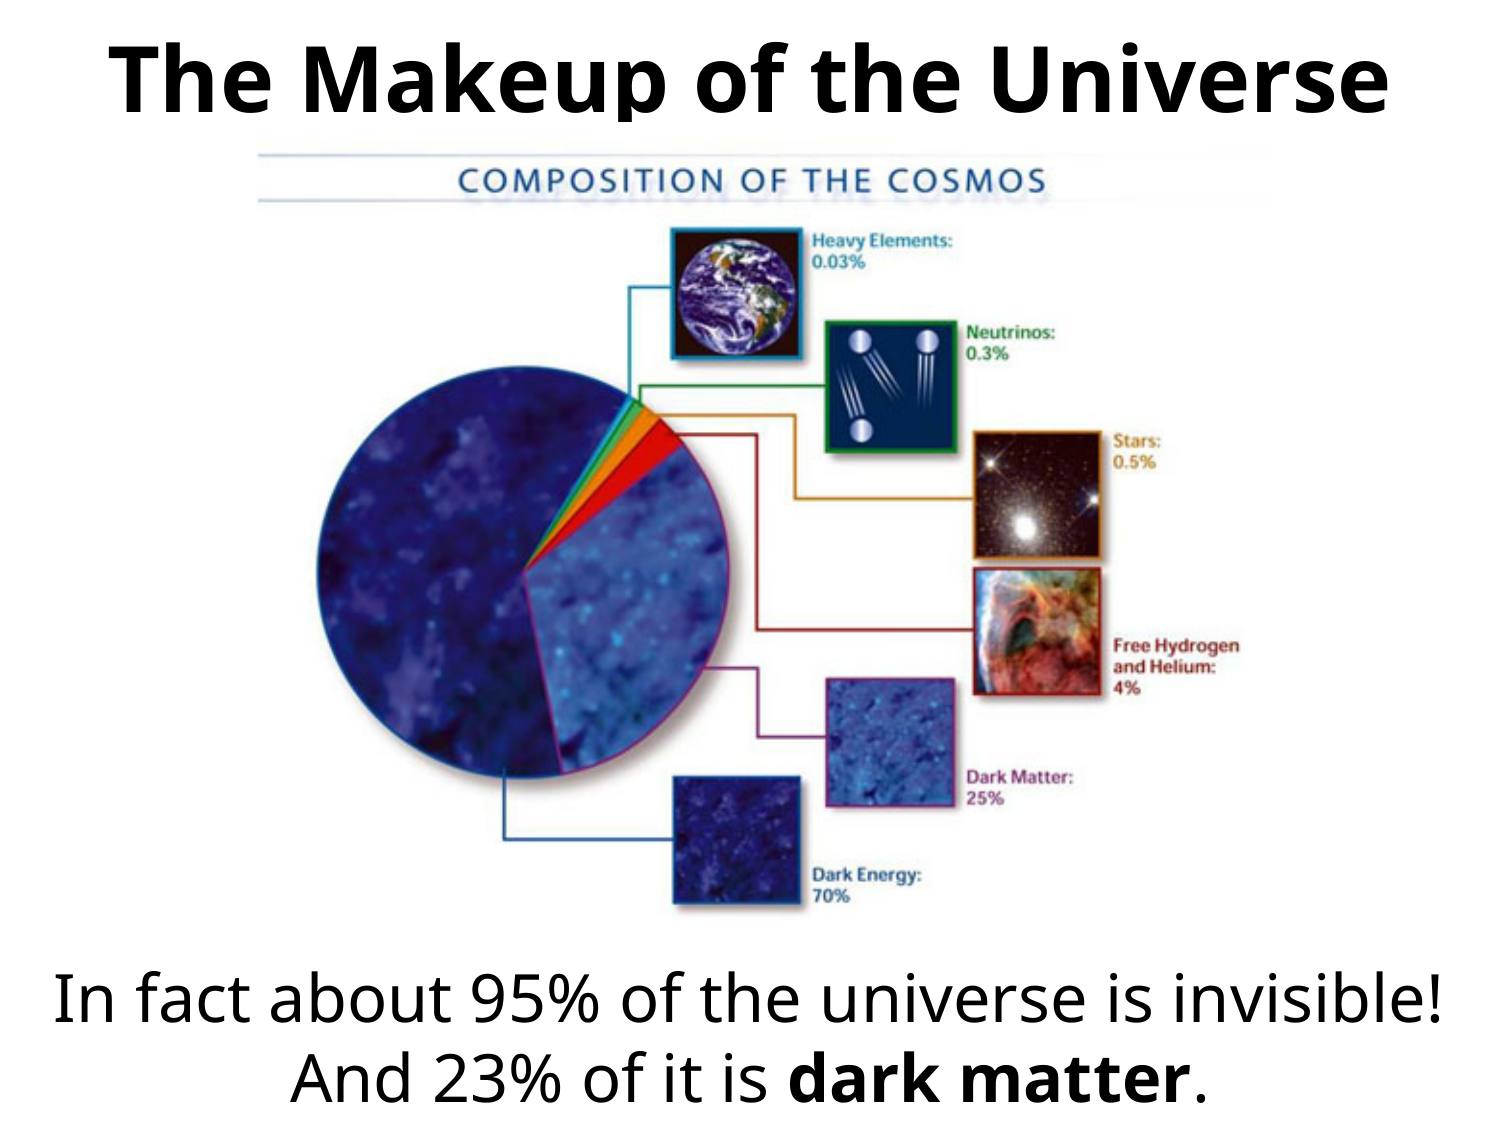

# The Makeup of the Universe
In fact about 95% of the universe is invisible! And 23% of it is dark matter.